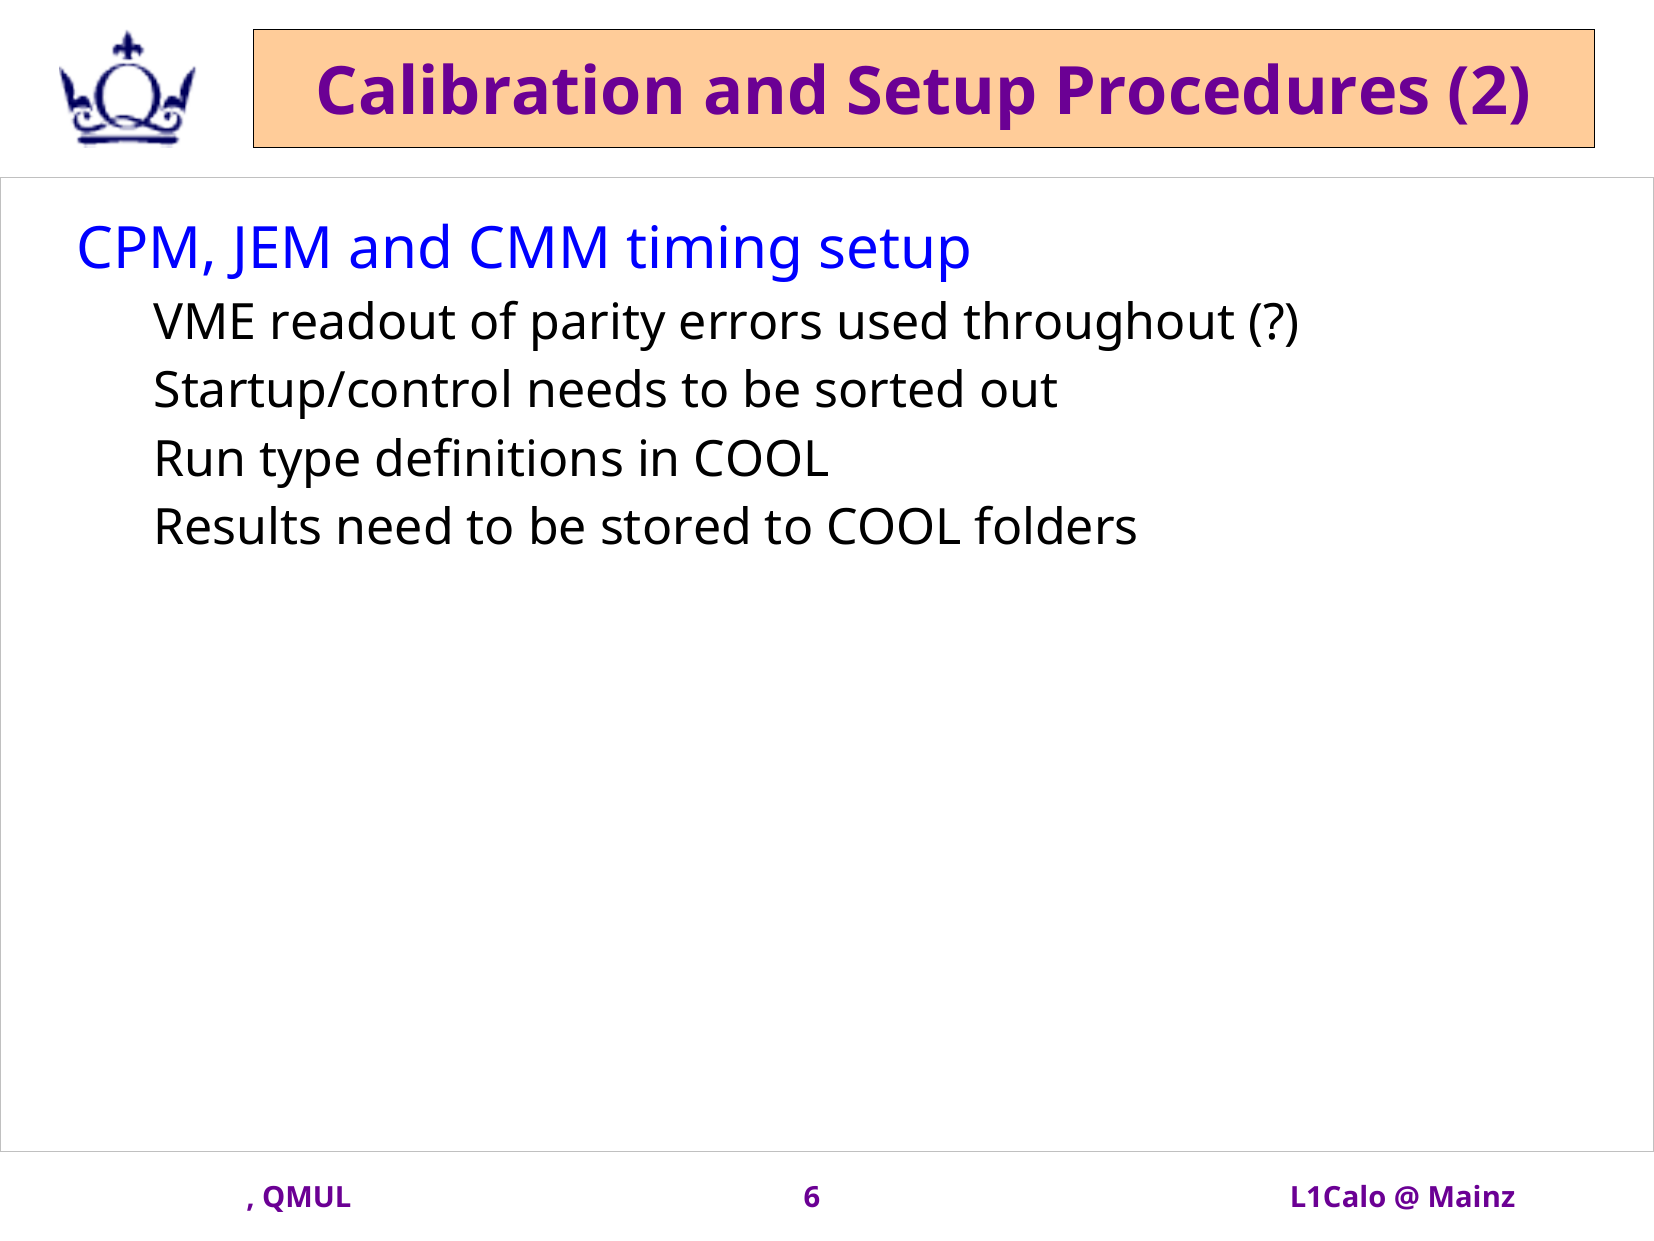

# Calibration and Setup Procedures (2)
CPM, JEM and CMM timing setup
VME readout of parity errors used throughout (?)
Startup/control needs to be sorted out
Run type definitions in COOL
Results need to be stored to COOL folders